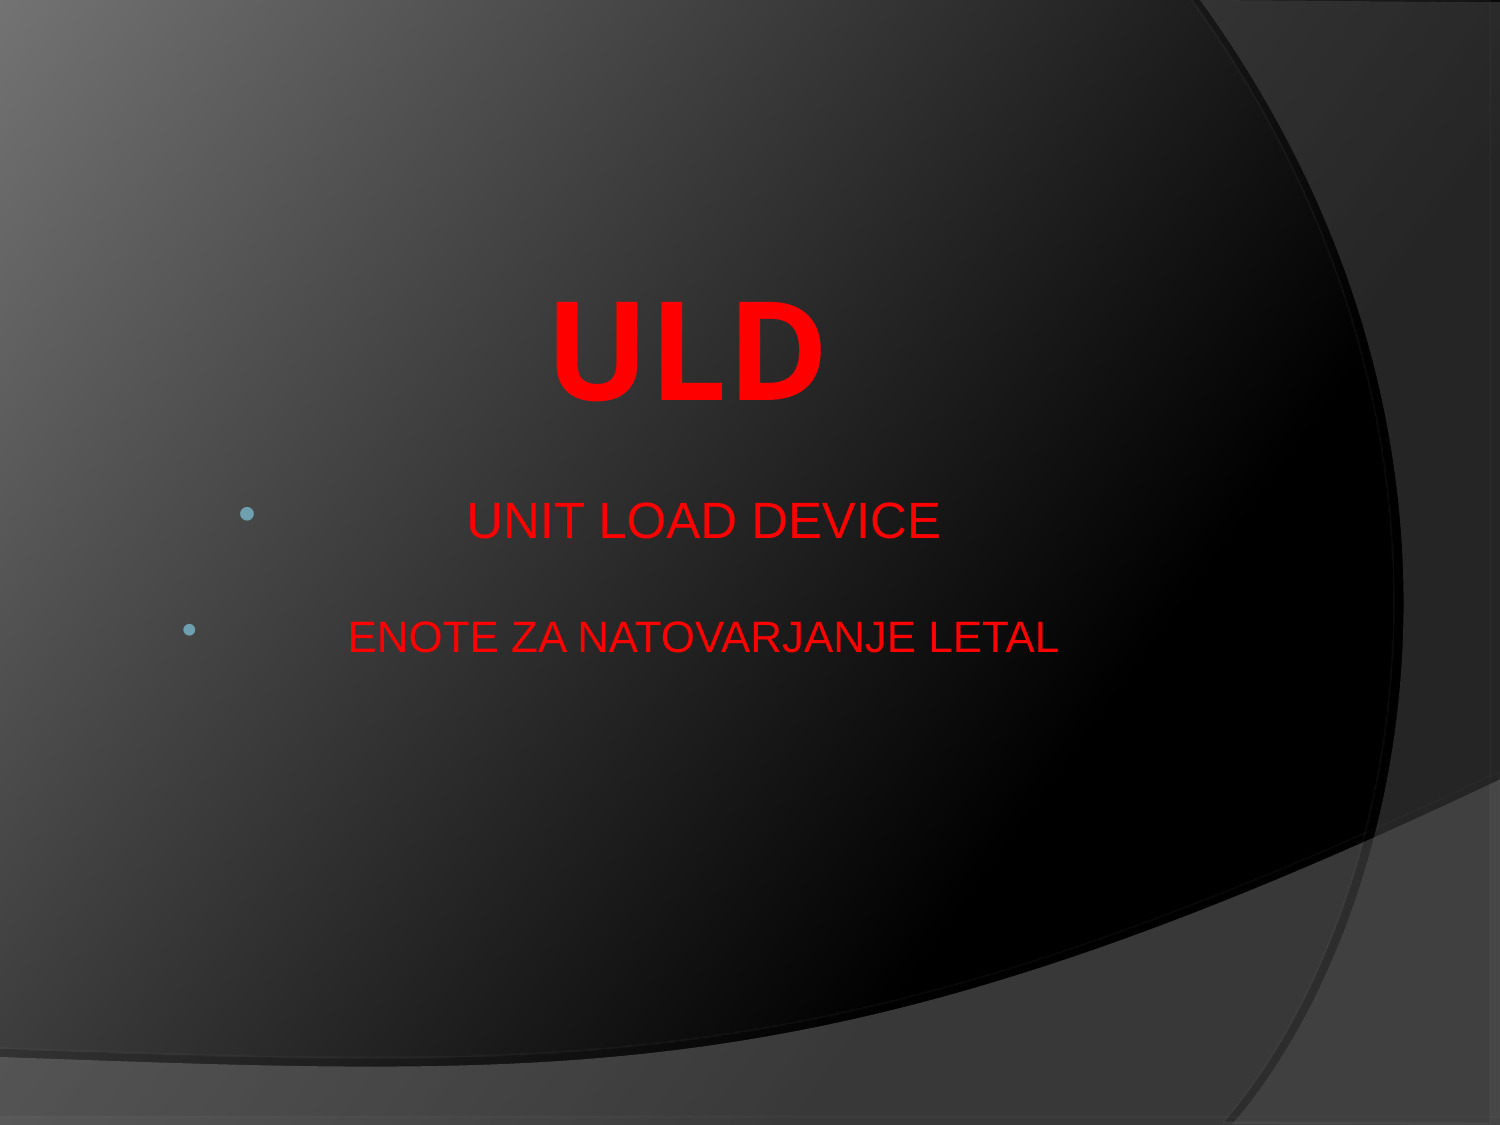

# ULD
UNIT LOAD DEVICE
ENOTE ZA NATOVARJANJE LETAL